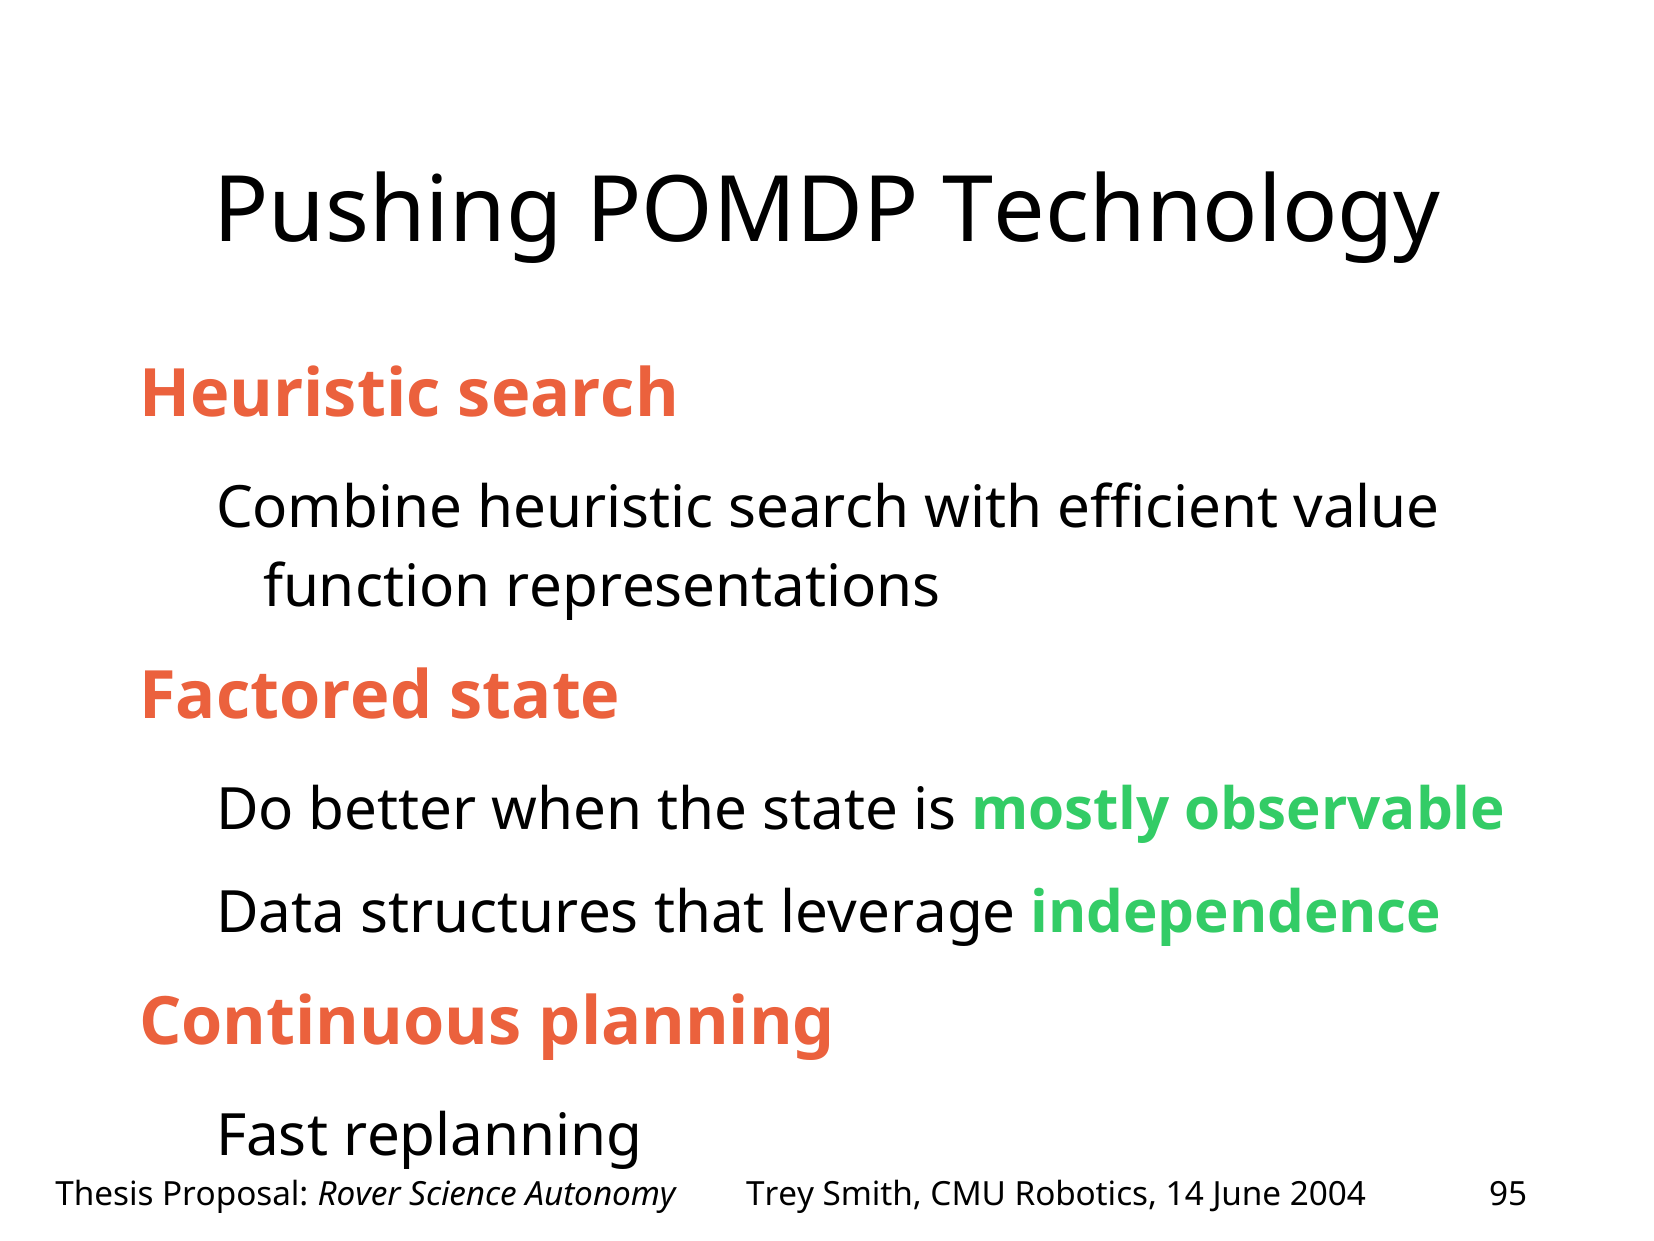

# Pushing POMDP Technology
Heuristic search
Combine heuristic search with efficient value function representations
Factored state
Do better when the state is mostly observable
Data structures that leverage independence
Continuous planning
Fast replanning